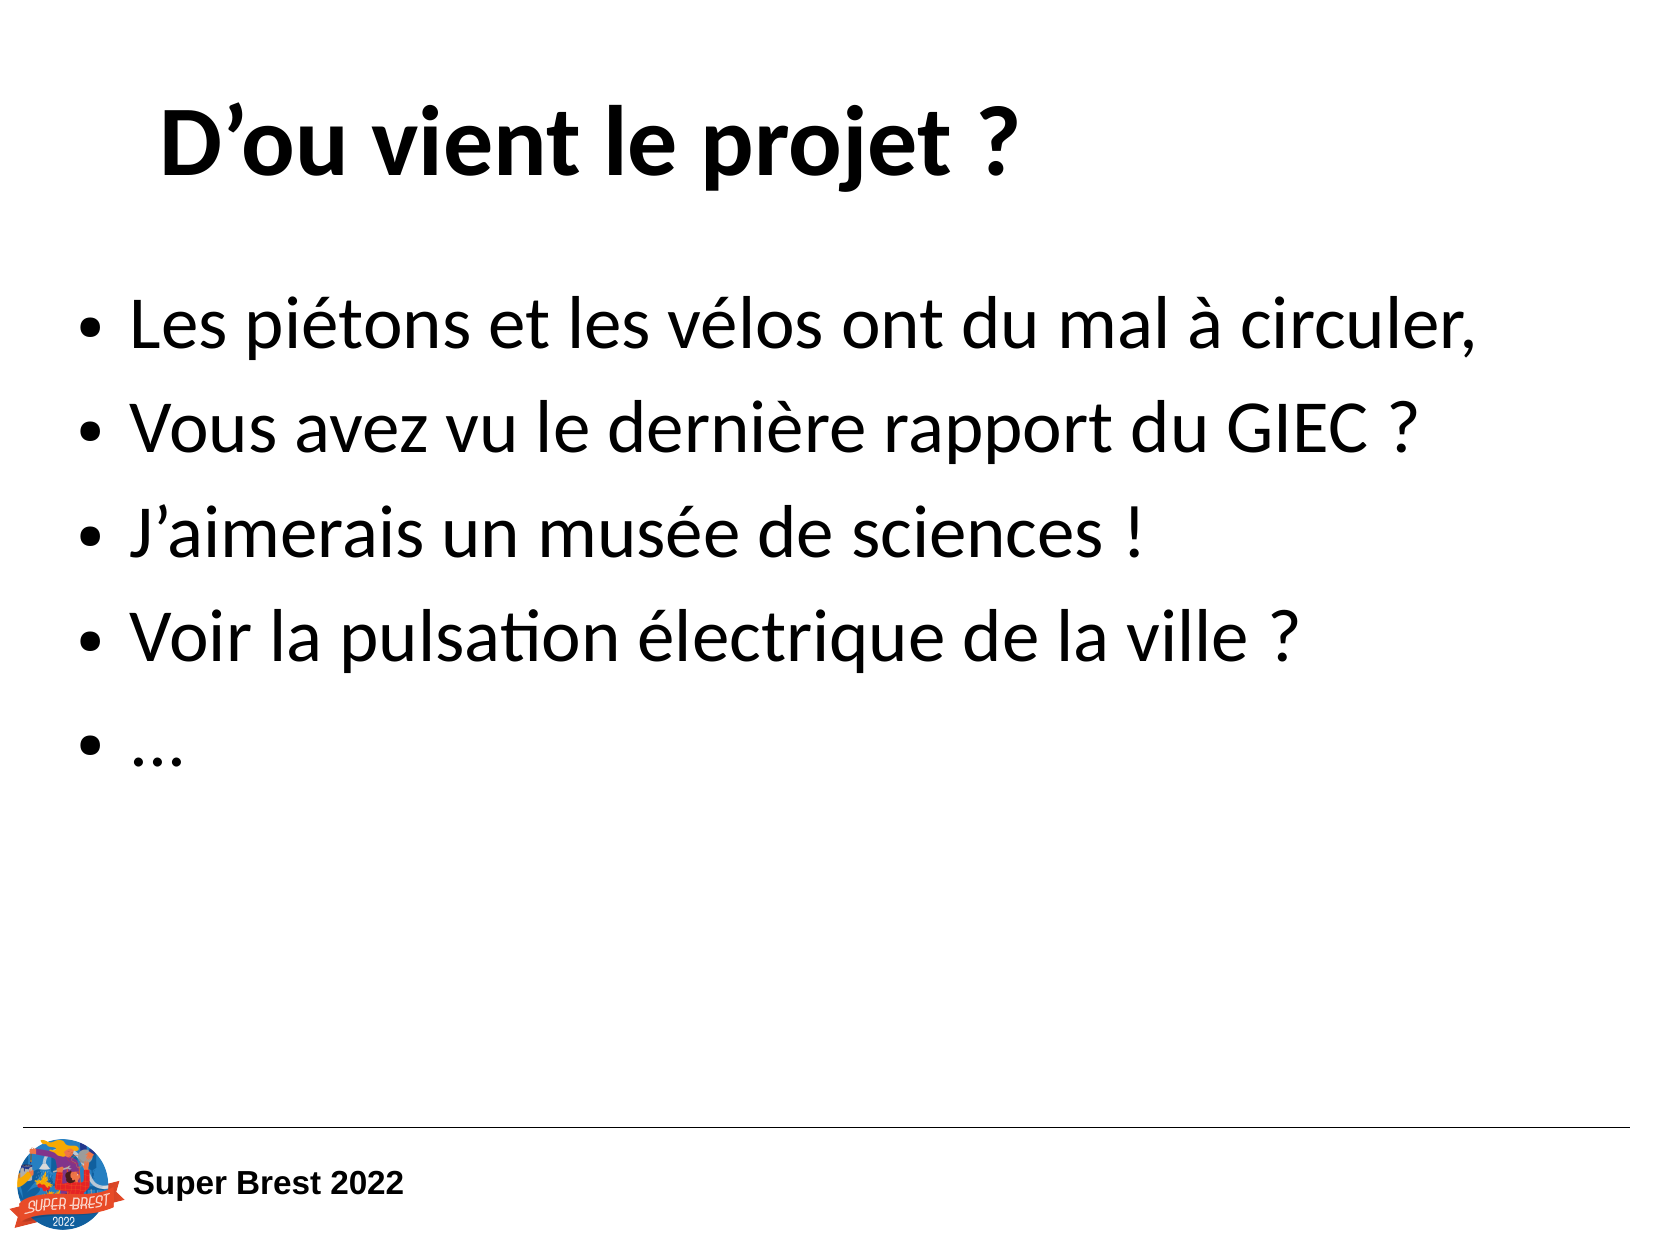

# D’ou vient le projet ?
Les piétons et les vélos ont du mal à circuler,
Vous avez vu le dernière rapport du GIEC ?
J’aimerais un musée de sciences !
Voir la pulsation électrique de la ville ?
...
Super Brest 2022